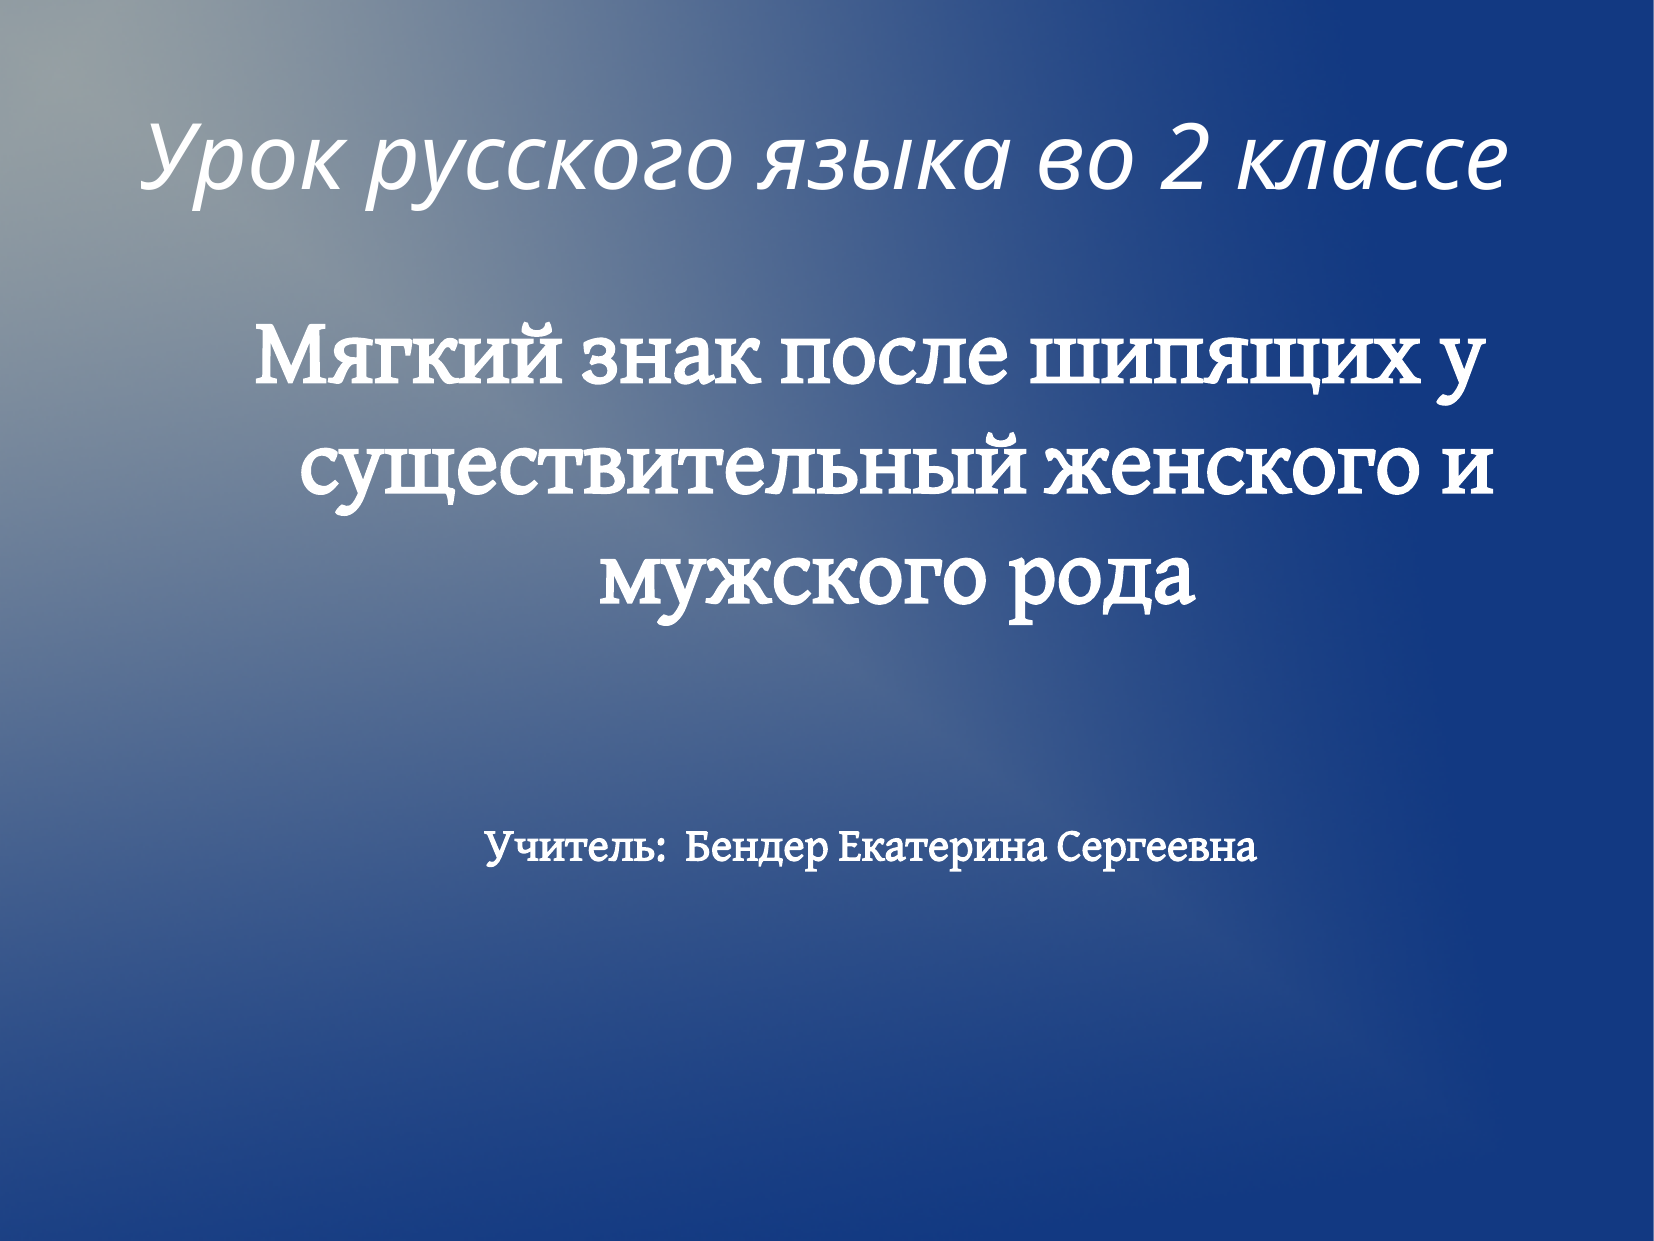

# Урок русского языка во 2 классе
Мягкий знак после шипящих у существительный женского и мужского рода
Учитель: Бендер Екатерина Сергеевна